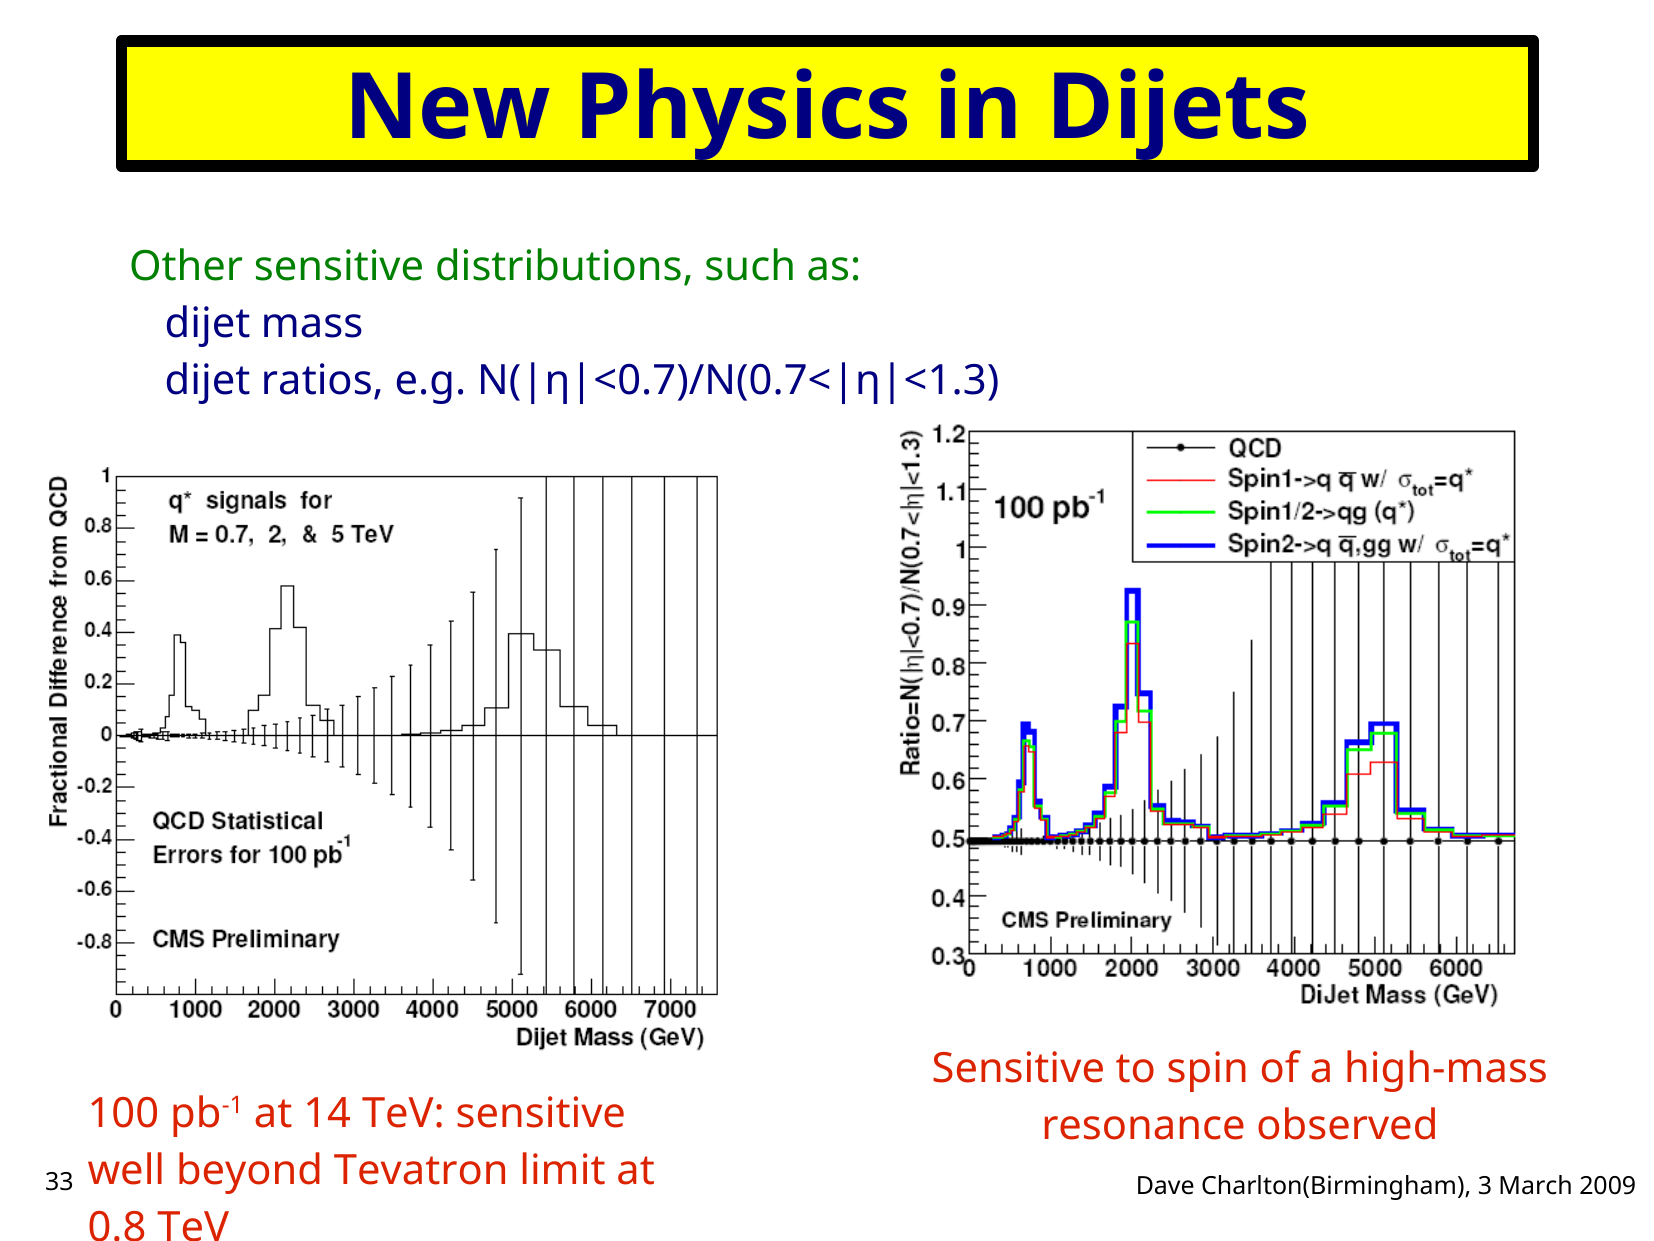

# New Physics in Dijets
Other sensitive distributions, such as:
dijet mass
dijet ratios, e.g. N(|η|<0.7)/N(0.7<|η|<1.3)
Sensitive to spin of a high-mass resonance observed
100 pb-1 at 14 TeV: sensitive well beyond Tevatron limit at 0.8 TeV
33